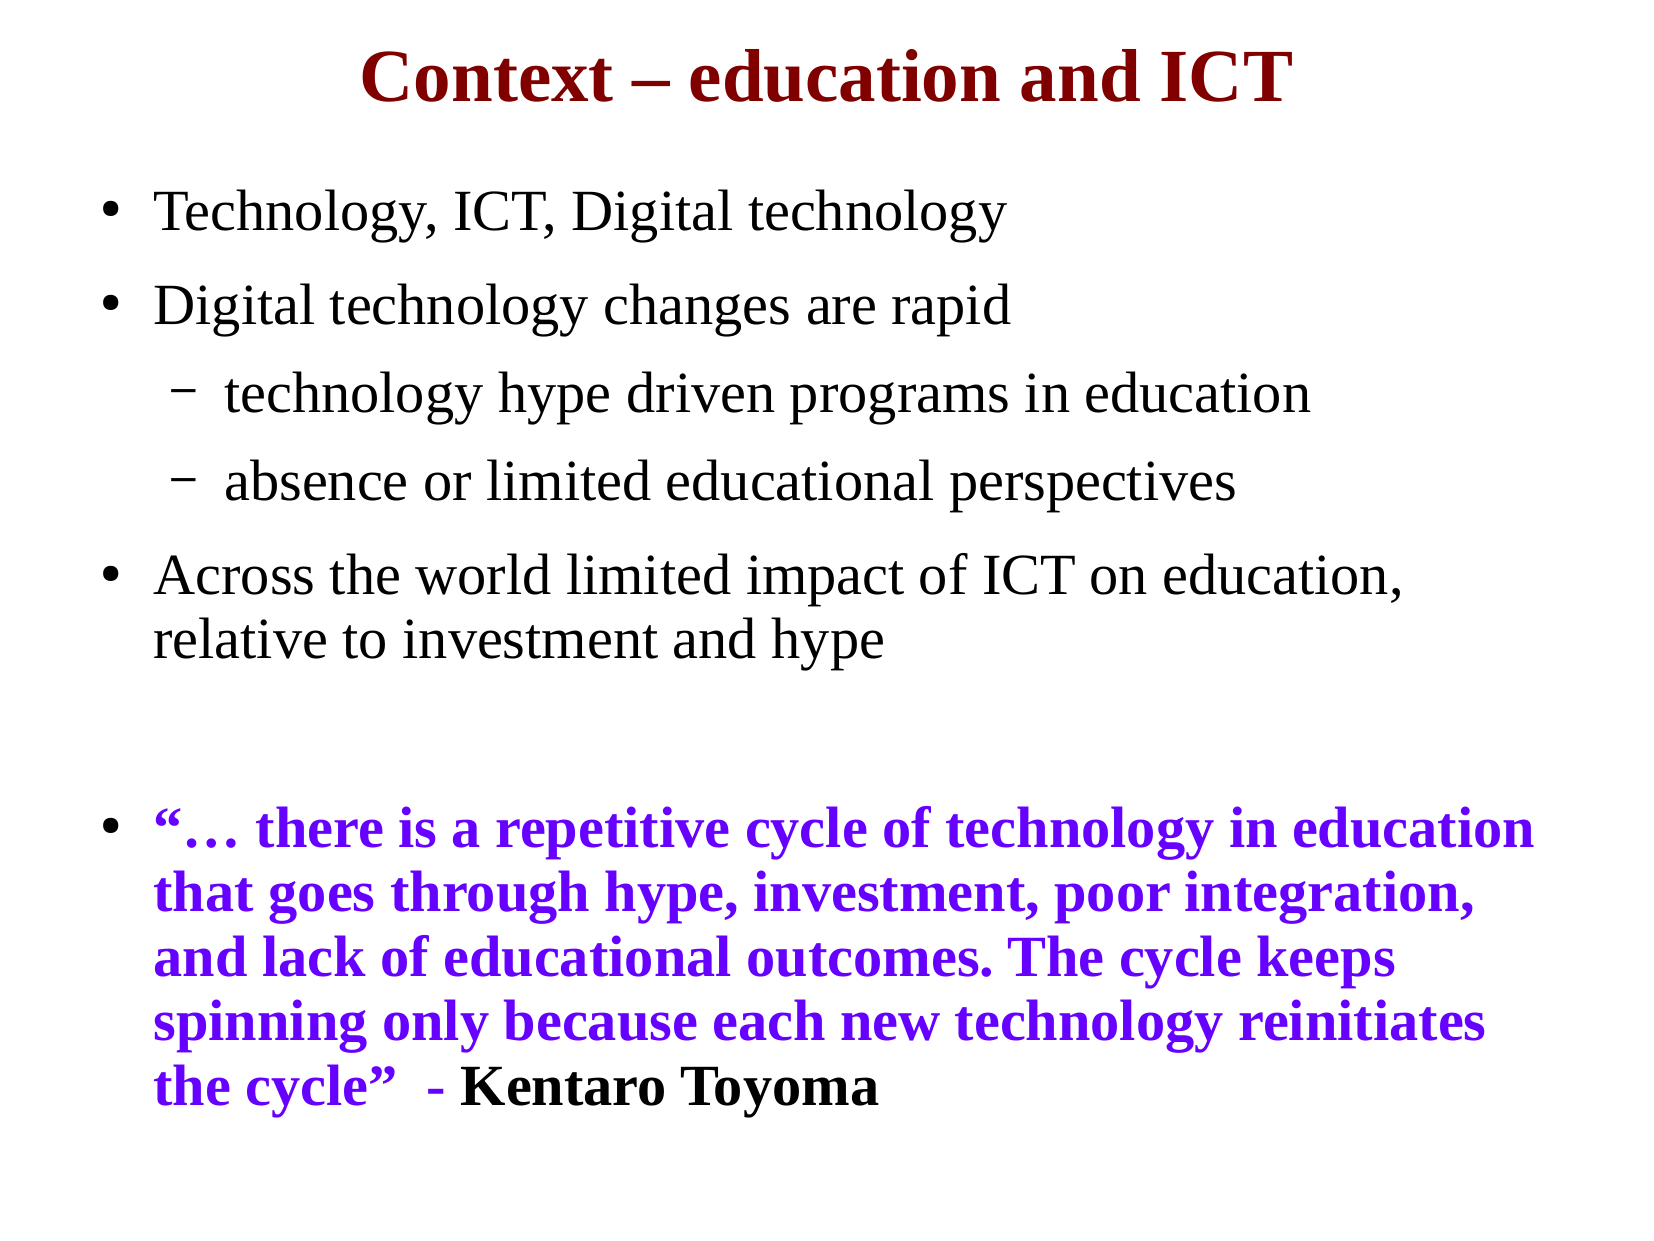

# Context – education and ICT
Technology, ICT, Digital technology
Digital technology changes are rapid
technology hype driven programs in education
absence or limited educational perspectives
Across the world limited impact of ICT on education, relative to investment and hype
“… there is a repetitive cycle of technology in education that goes through hype, investment, poor integration, and lack of educational outcomes. The cycle keeps spinning only because each new technology reinitiates the cycle” - Kentaro Toyoma